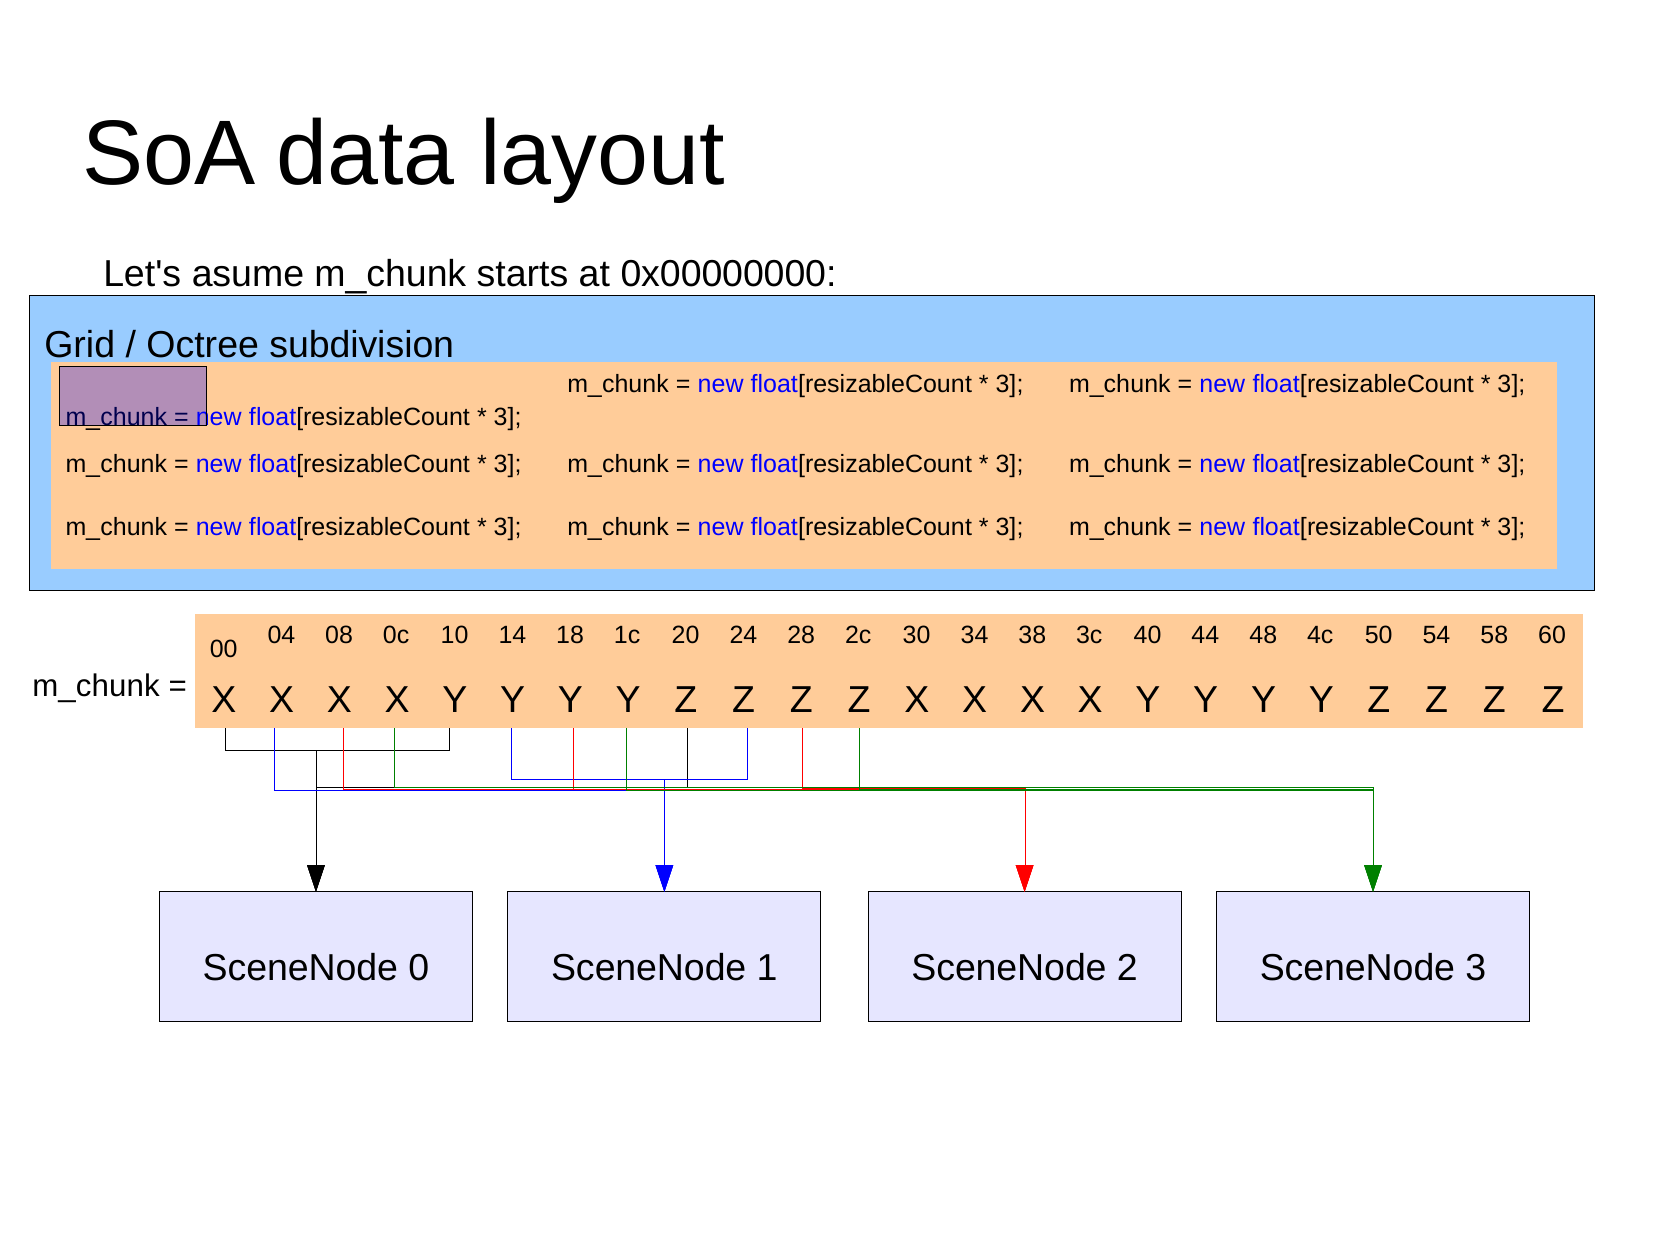

# SoA data layout
Let's asume m_chunk starts at 0x00000000:
Grid / Octree subdivision
| m\_chunk = new float[resizableCount \* 3]; | m\_chunk = new float[resizableCount \* 3]; | m\_chunk = new float[resizableCount \* 3]; |
| --- | --- | --- |
| m\_chunk = new float[resizableCount \* 3]; | m\_chunk = new float[resizableCount \* 3]; | m\_chunk = new float[resizableCount \* 3]; |
| m\_chunk = new float[resizableCount \* 3]; | m\_chunk = new float[resizableCount \* 3]; | m\_chunk = new float[resizableCount \* 3]; |
| 00 | 04 | 08 | 0c | 10 | 14 | 18 | 1c | 20 | 24 | 28 | 2c | 30 | 34 | 38 | 3c | 40 | 44 | 48 | 4c | 50 | 54 | 58 | 60 |
| --- | --- | --- | --- | --- | --- | --- | --- | --- | --- | --- | --- | --- | --- | --- | --- | --- | --- | --- | --- | --- | --- | --- | --- |
| X | X | X | X | Y | Y | Y | Y | Z | Z | Z | Z | X | X | X | X | Y | Y | Y | Y | Z | Z | Z | Z |
m_chunk =
SceneNode 0
SceneNode 1
SceneNode 2
SceneNode 3